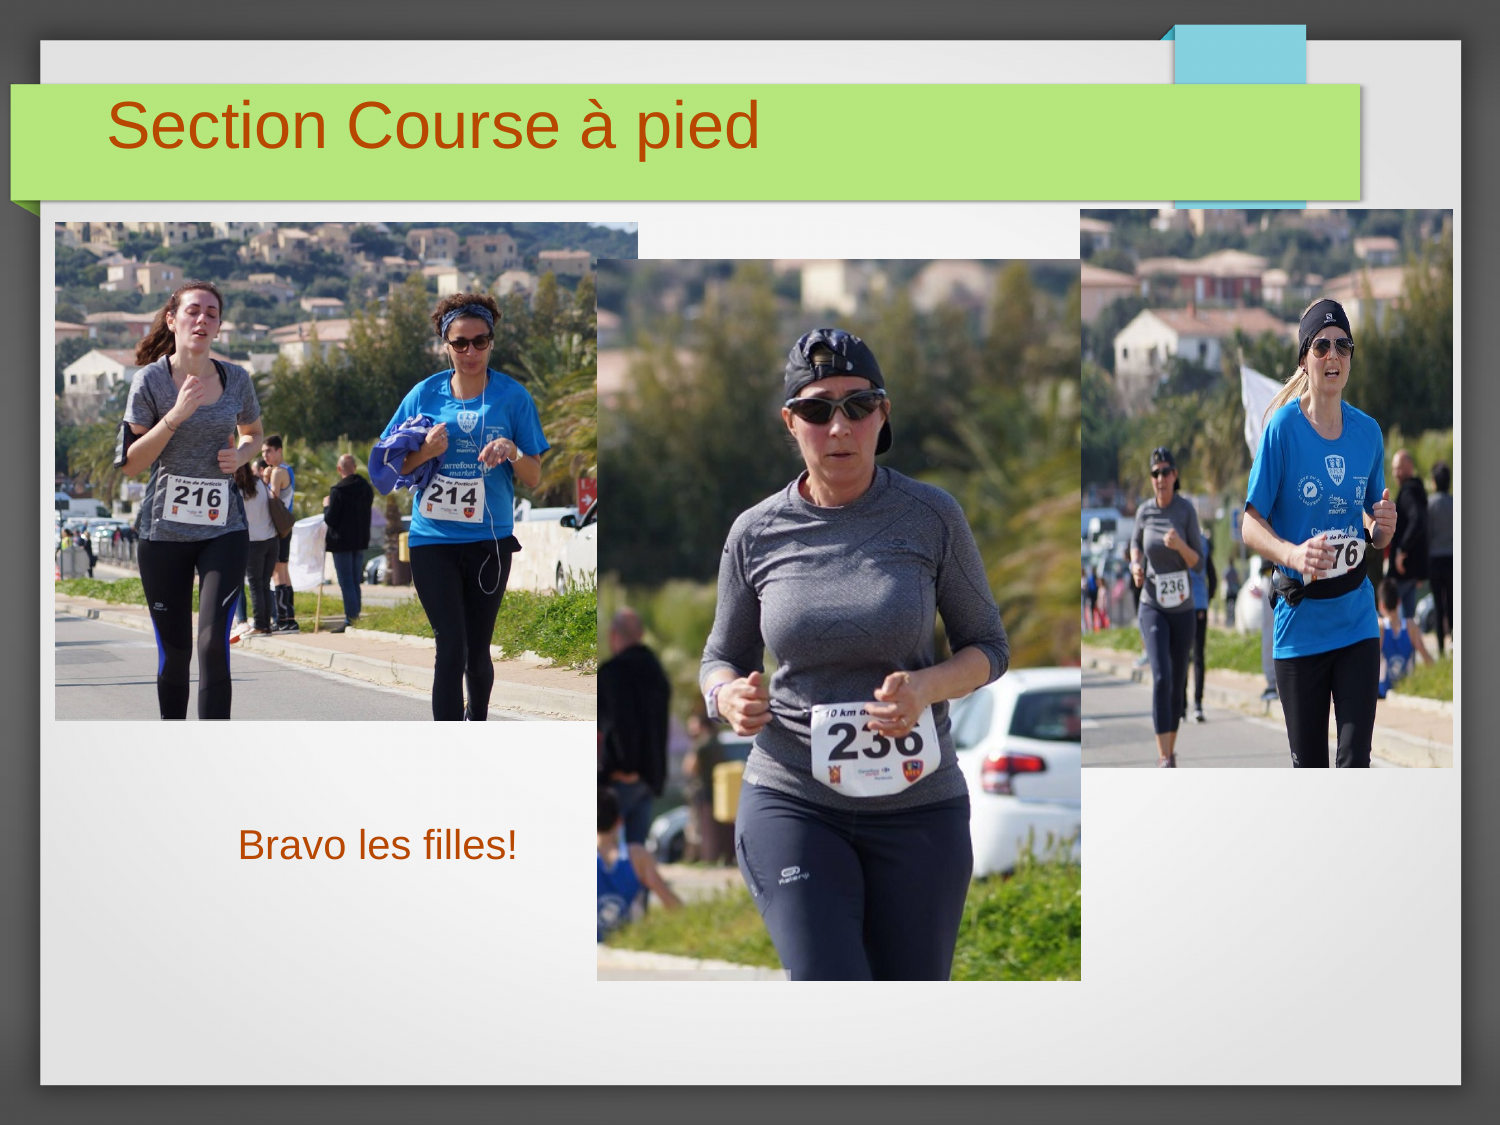

# Section Course à pied
Bravo les filles!